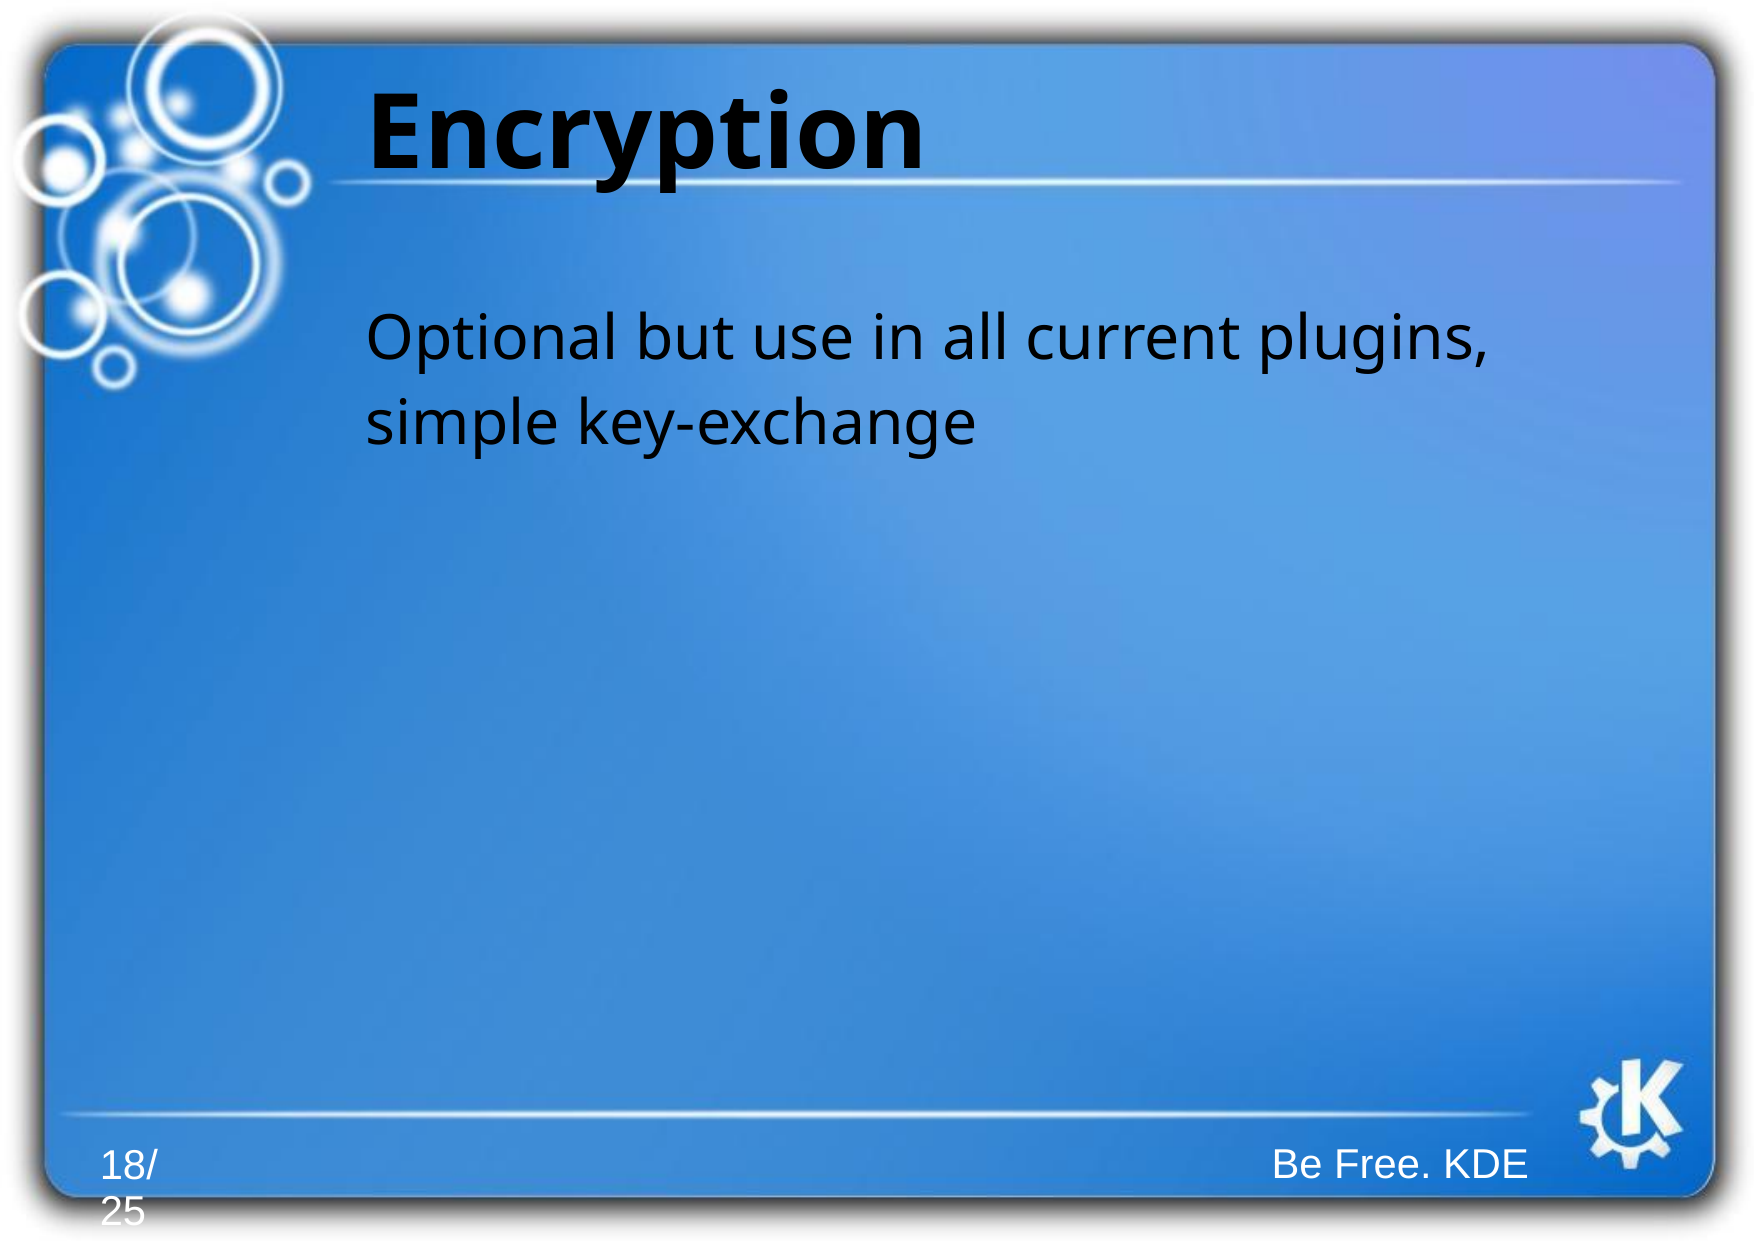

Encryption
Optional but use in all current plugins, simple key-exchange